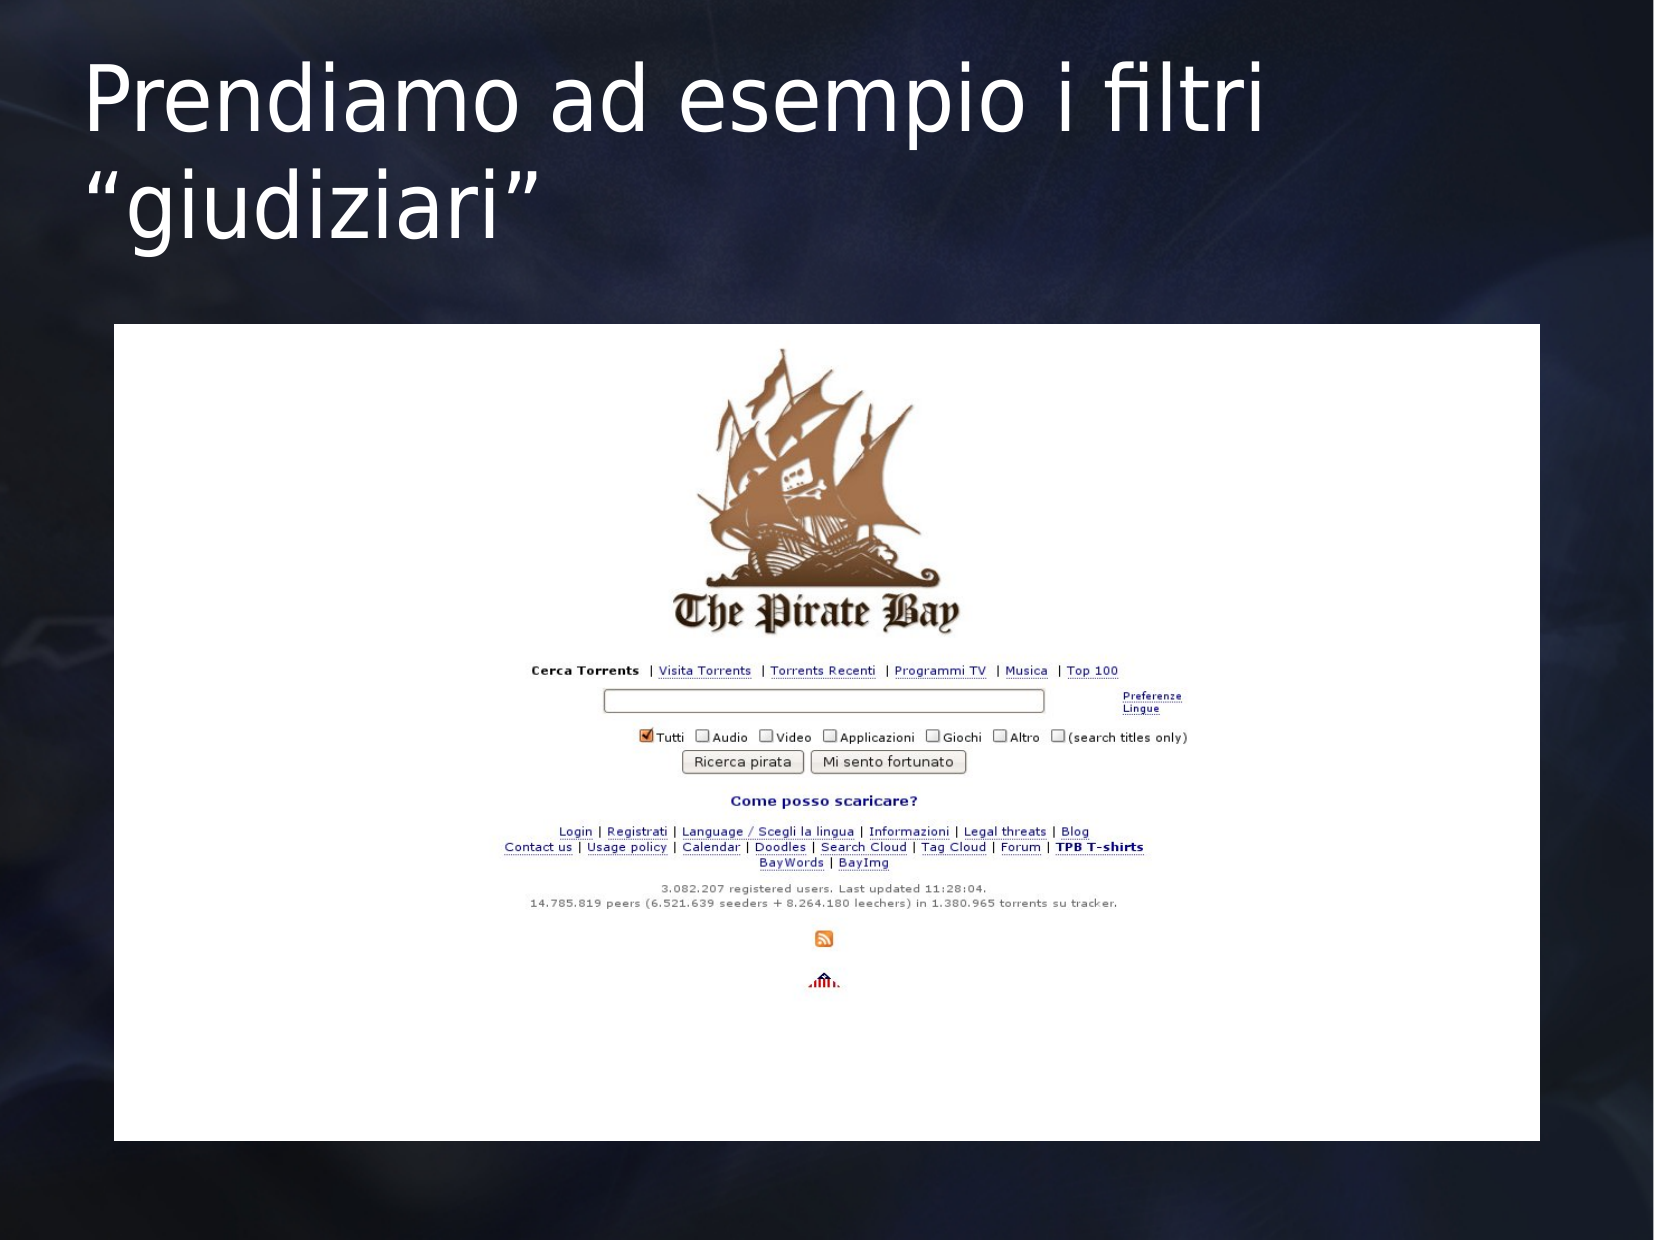

# Prendiamo ad esempio i filtri “giudiziari”